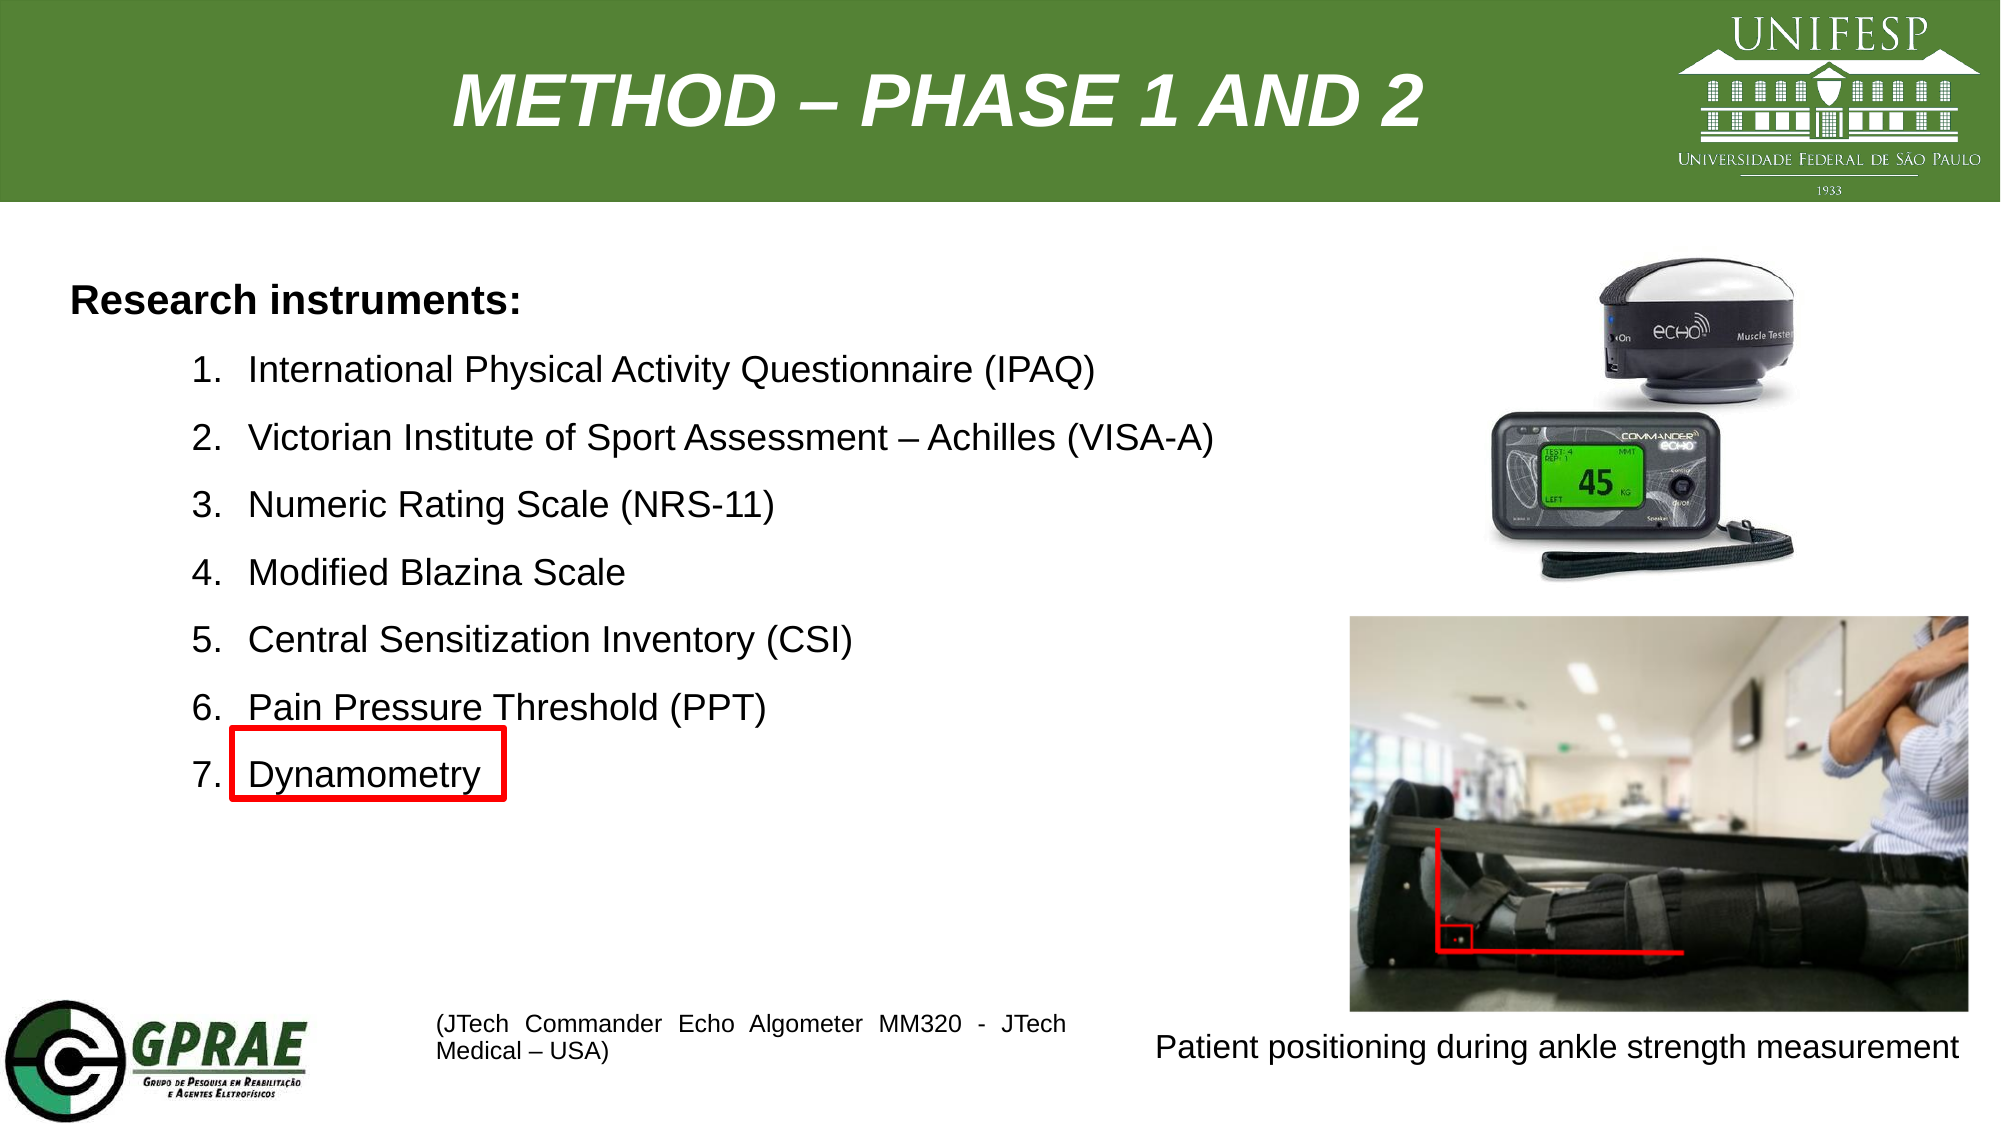

METHOD – Phase 1 and 2
Research instruments:
International Physical Activity Questionnaire (IPAQ)
Victorian Institute of Sport Assessment – Achilles (VISA-A)
Numeric Rating Scale (NRS-11)
Modified Blazina Scale
Central Sensitization Inventory (CSI)
Pain Pressure Threshold (PPT)
Dynamometry
(JTech Commander Echo Algometer MM320 - JTech Medical – USA)
Patient positioning during ankle strength measurement